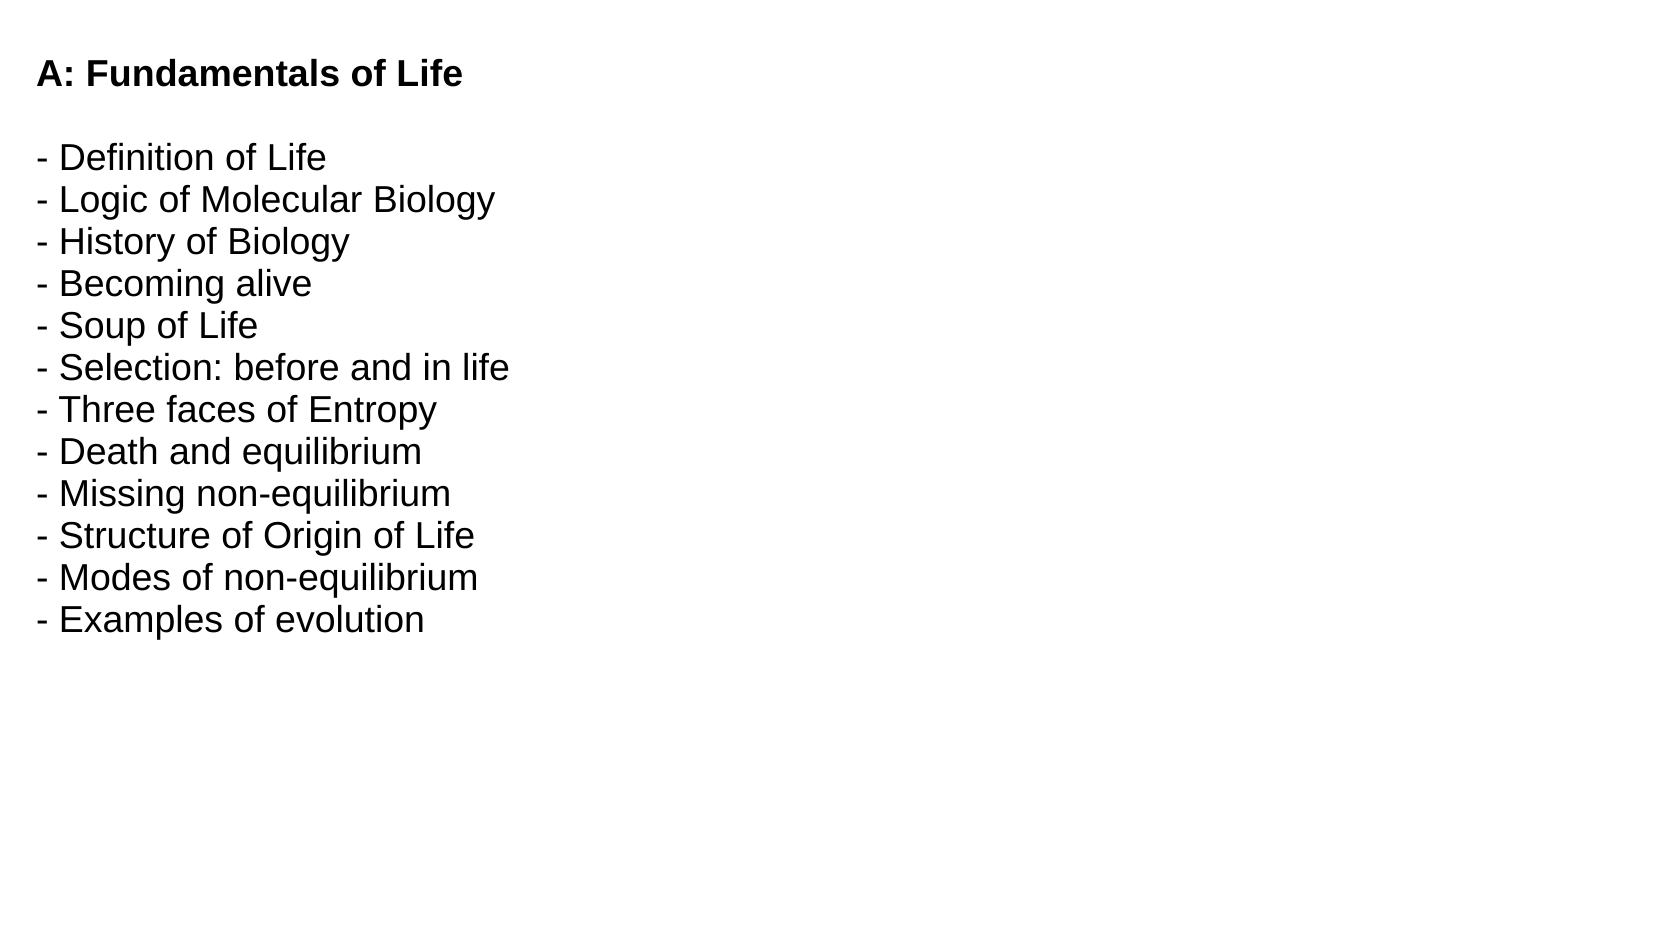

A: Fundamentals of Life
- Definition of Life
- Logic of Molecular Biology
- History of Biology
- Becoming alive
- Soup of Life
- Selection: before and in life
- Three faces of Entropy
- Death and equilibrium
- Missing non-equilibrium
- Structure of Origin of Life
- Modes of non-equilibrium
- Examples of evolution